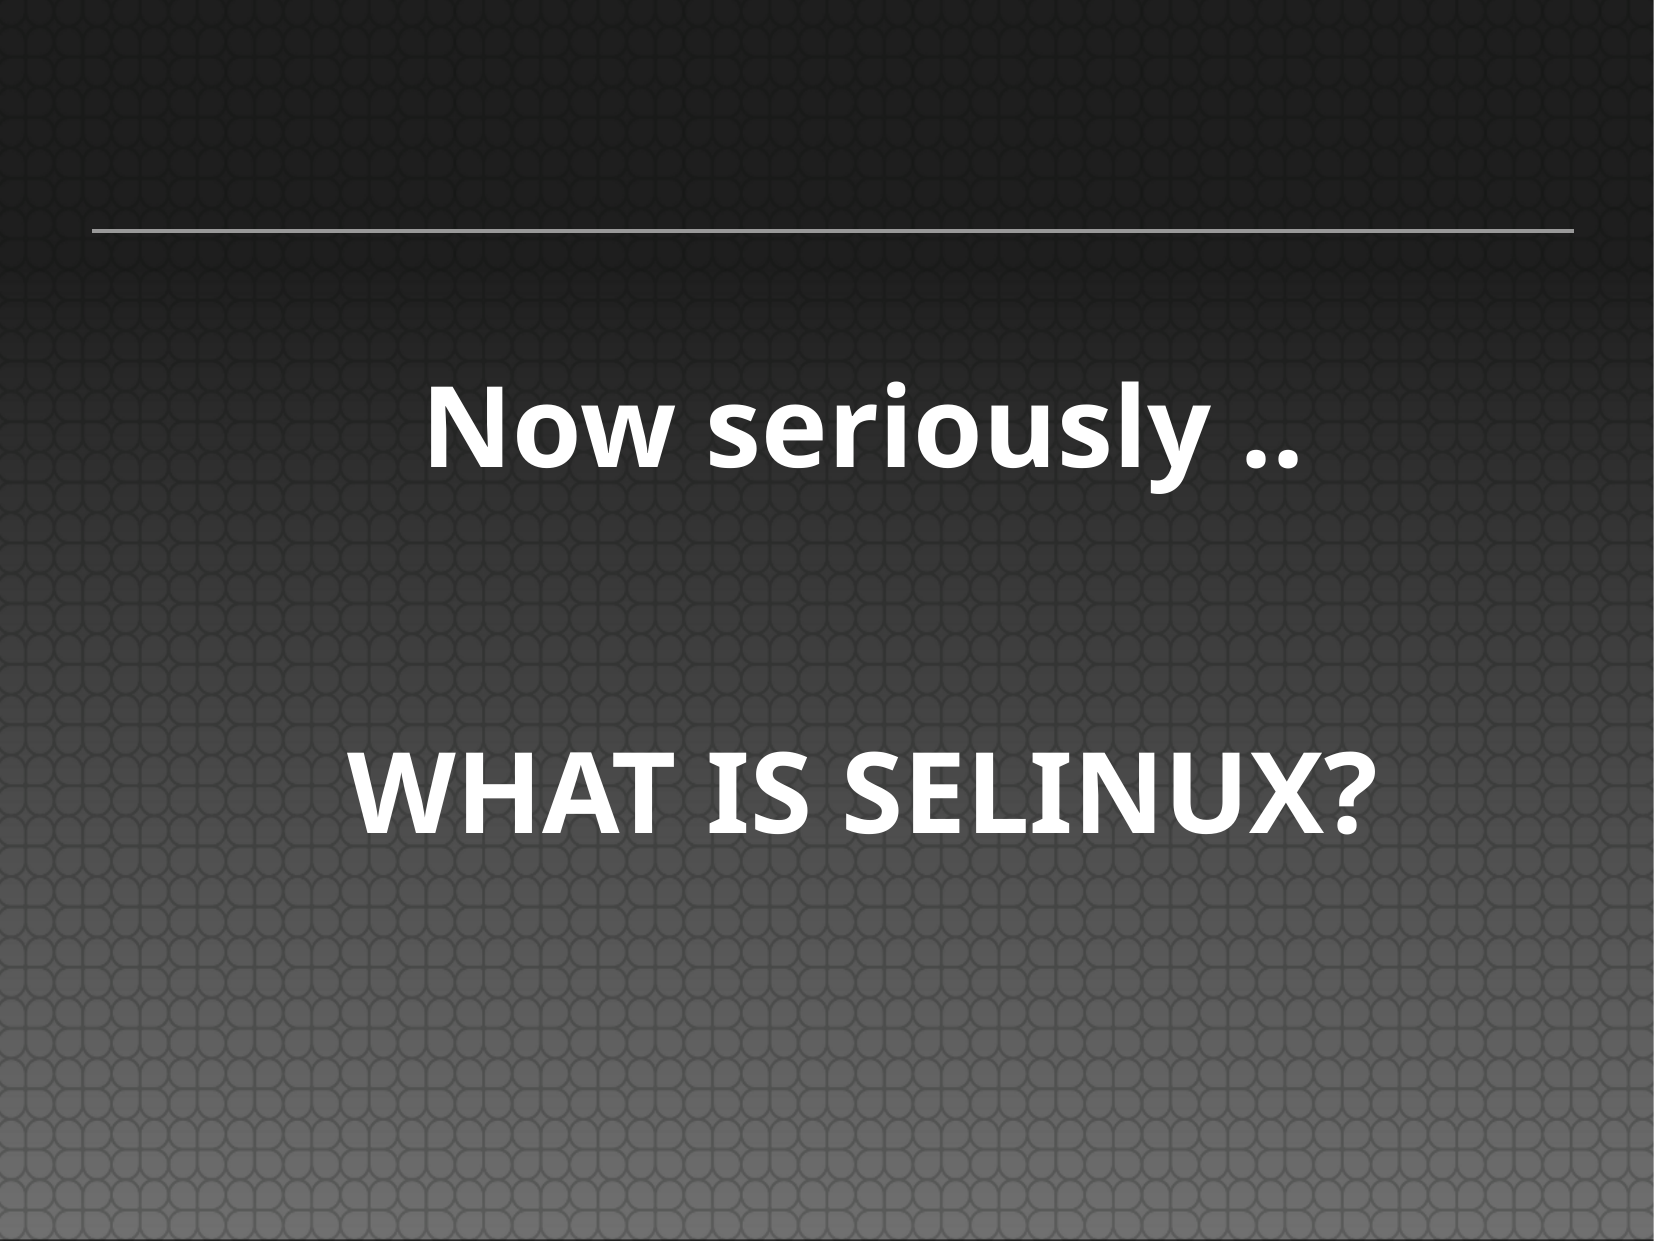

#
Now seriously ..
WHAT IS SELINUX?